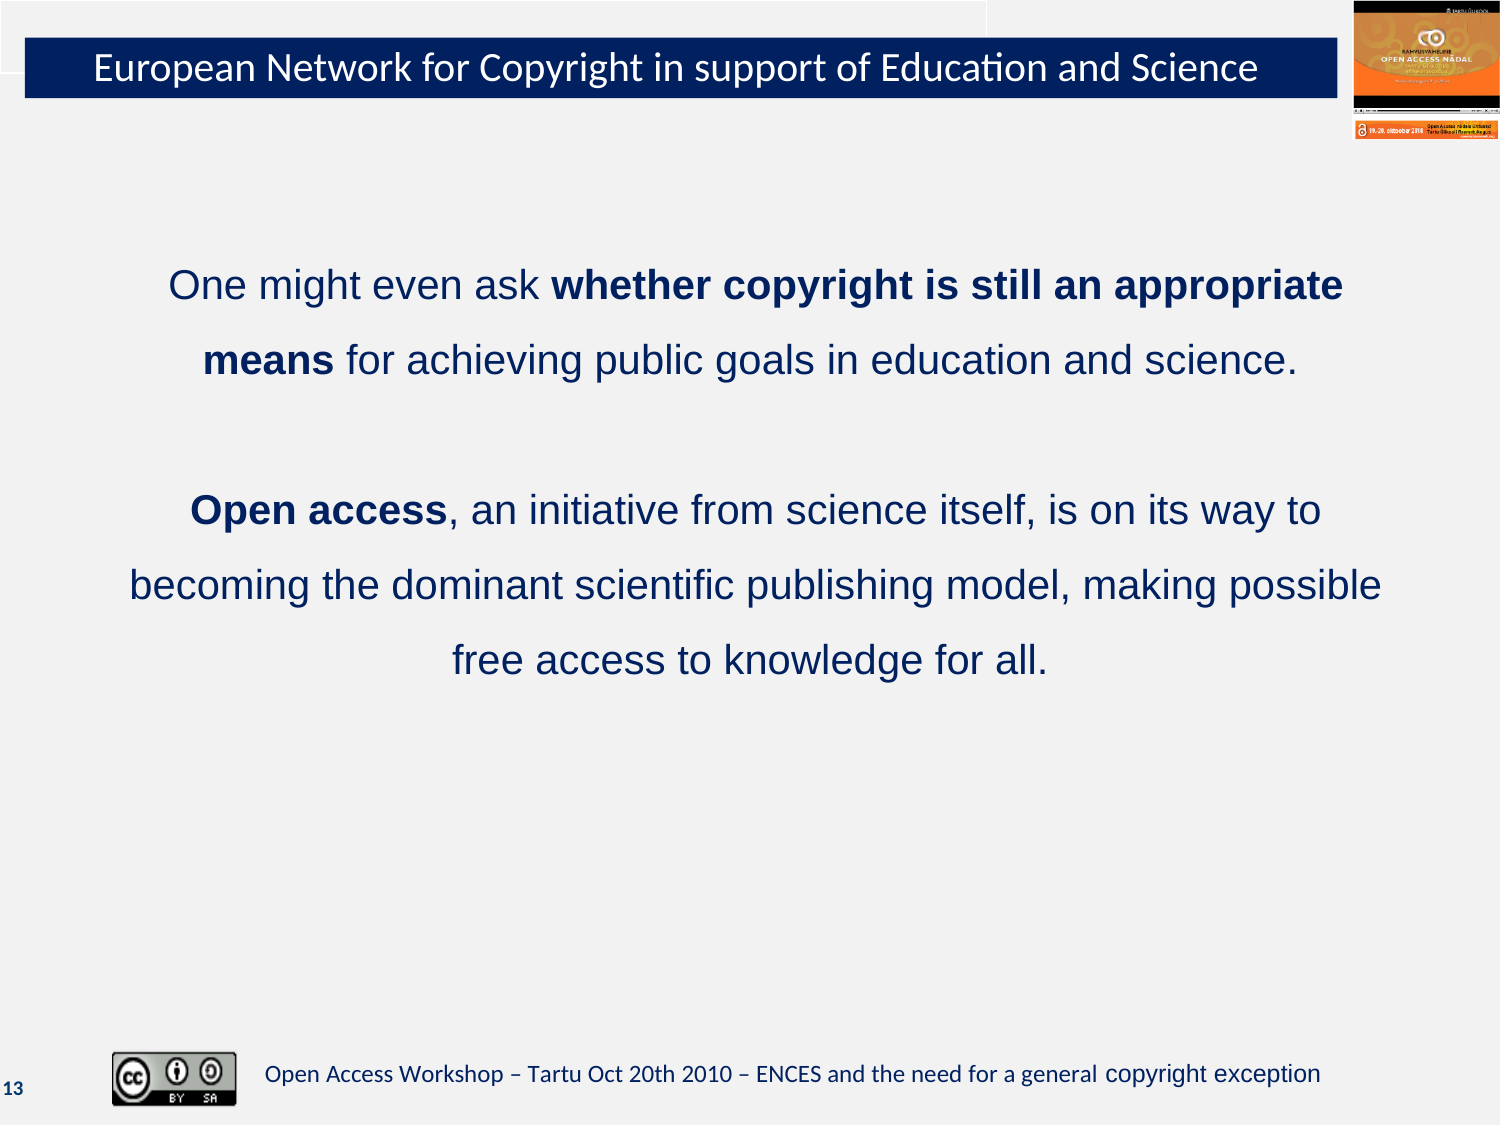

European Network for Copyright in support of Education and Science
One might even ask whether copyright is still an appropriate means for achieving public goals in education and science.
Open access, an initiative from science itself, is on its way to becoming the dominant scientific publishing model, making possible free access to knowledge for all.